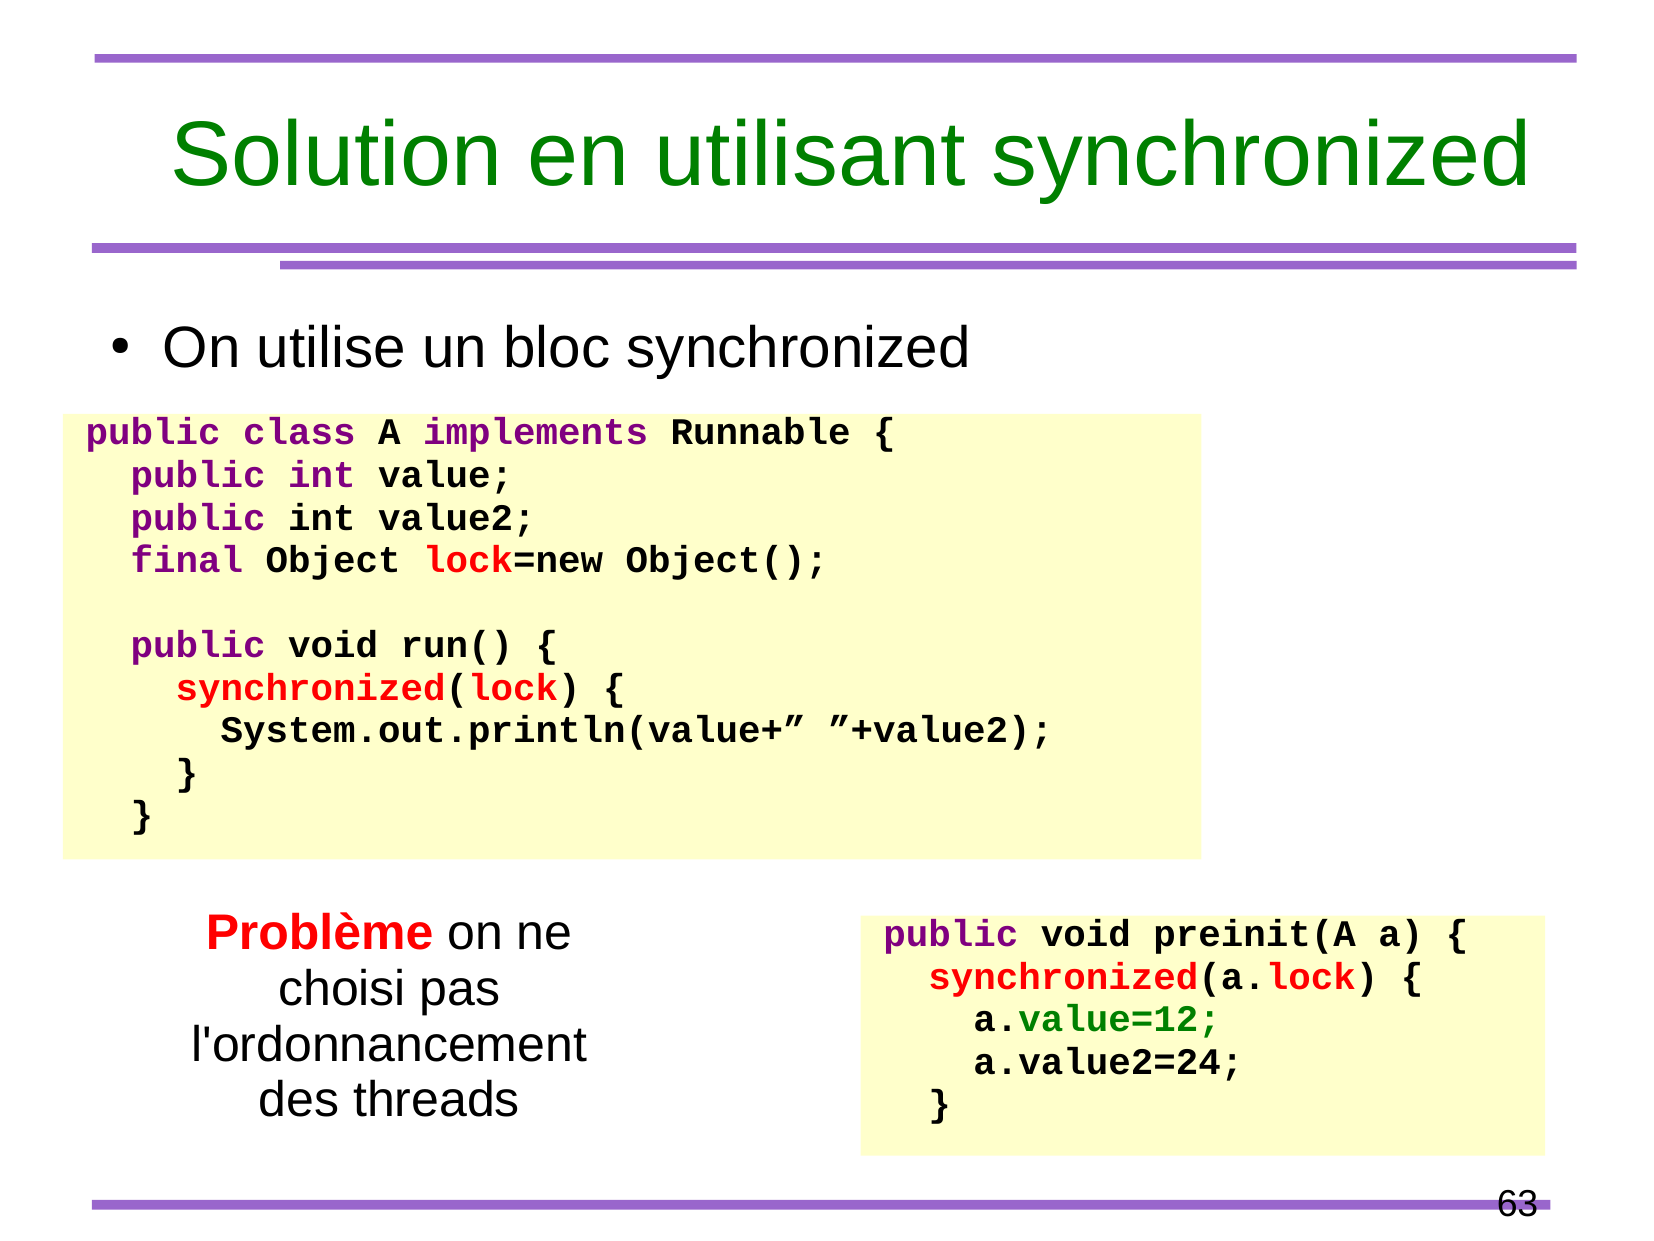

# Solution en utilisant synchronized
On utilise un bloc synchronized
 public class A implements Runnable {
 public int value;
 public int value2;
 final Object lock=new Object();
 public void run() {
 synchronized(lock) {
 System.out.println(value+” ”+value2);
 }
 }
Problème on ne choisi pas l'ordonnancement des threads
 public void preinit(A a) {
 synchronized(a.lock) {
 a.value=12;
 a.value2=24;
 }